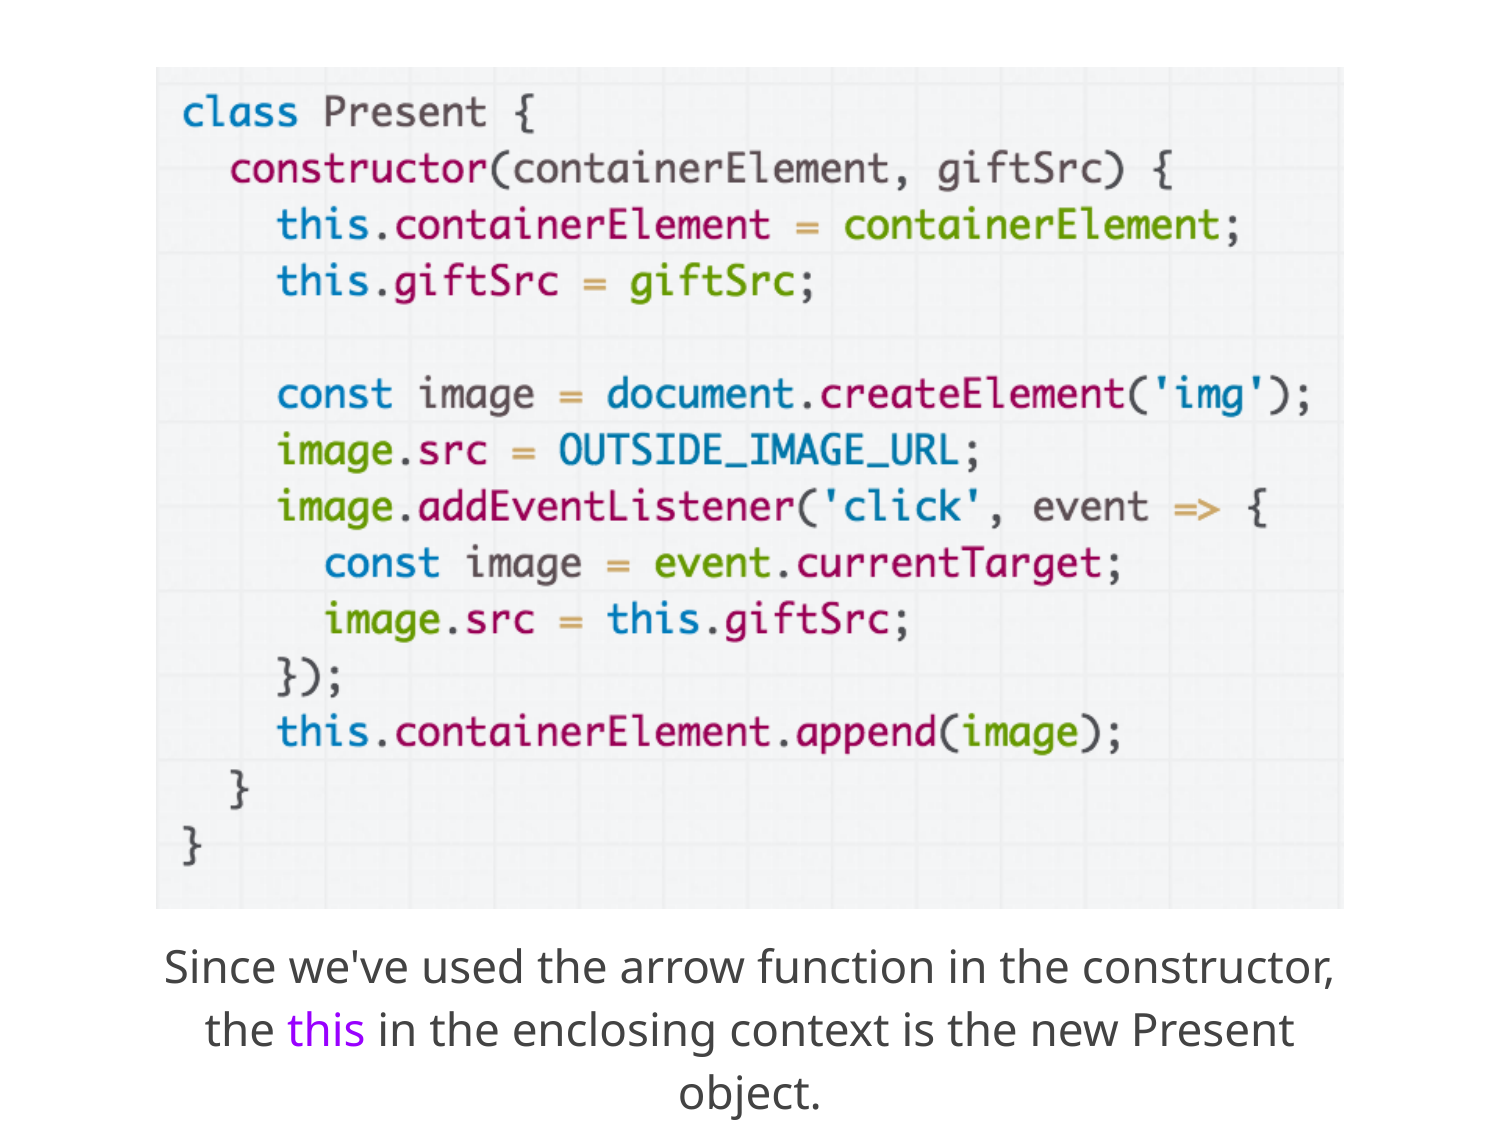

# Since we've used the arrow function in the constructor, the this in the enclosing context is the new Present object.